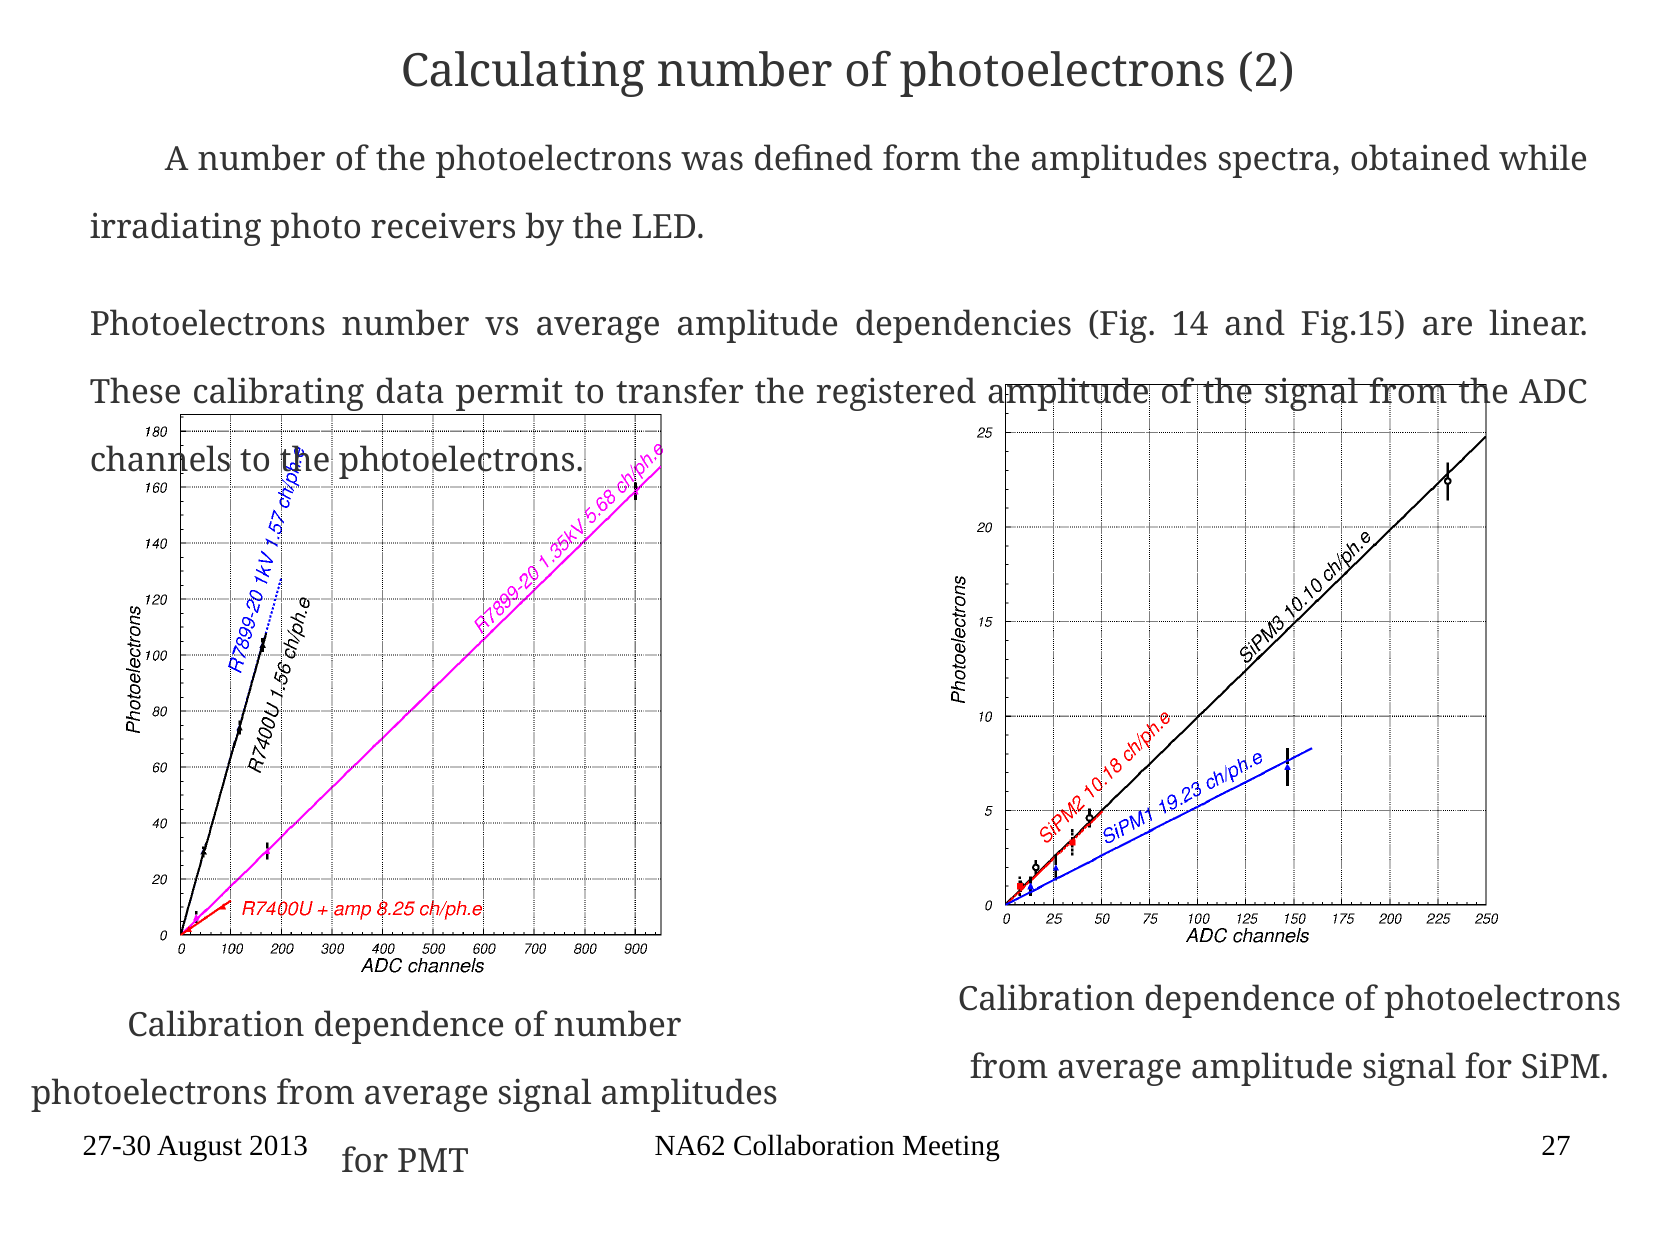

Calculating number of photoelectrons (2)
	A number of the photoelectrons was defined form the amplitudes spectra, obtained while irradiating photo receivers by the LED.
Photoelectrons number vs average amplitude dependencies (Fig. 14 and Fig.15) are linear. These calibrating data permit to transfer the registered amplitude of the signal from the ADC channels to the photoelectrons.
Calibration dependence of photoelectrons from average amplitude signal for SiPM.
Calibration dependence of number photoelectrons from average signal amplitudes for PMT
27-30 August 2013
NA62 Collaboration Meeting
27